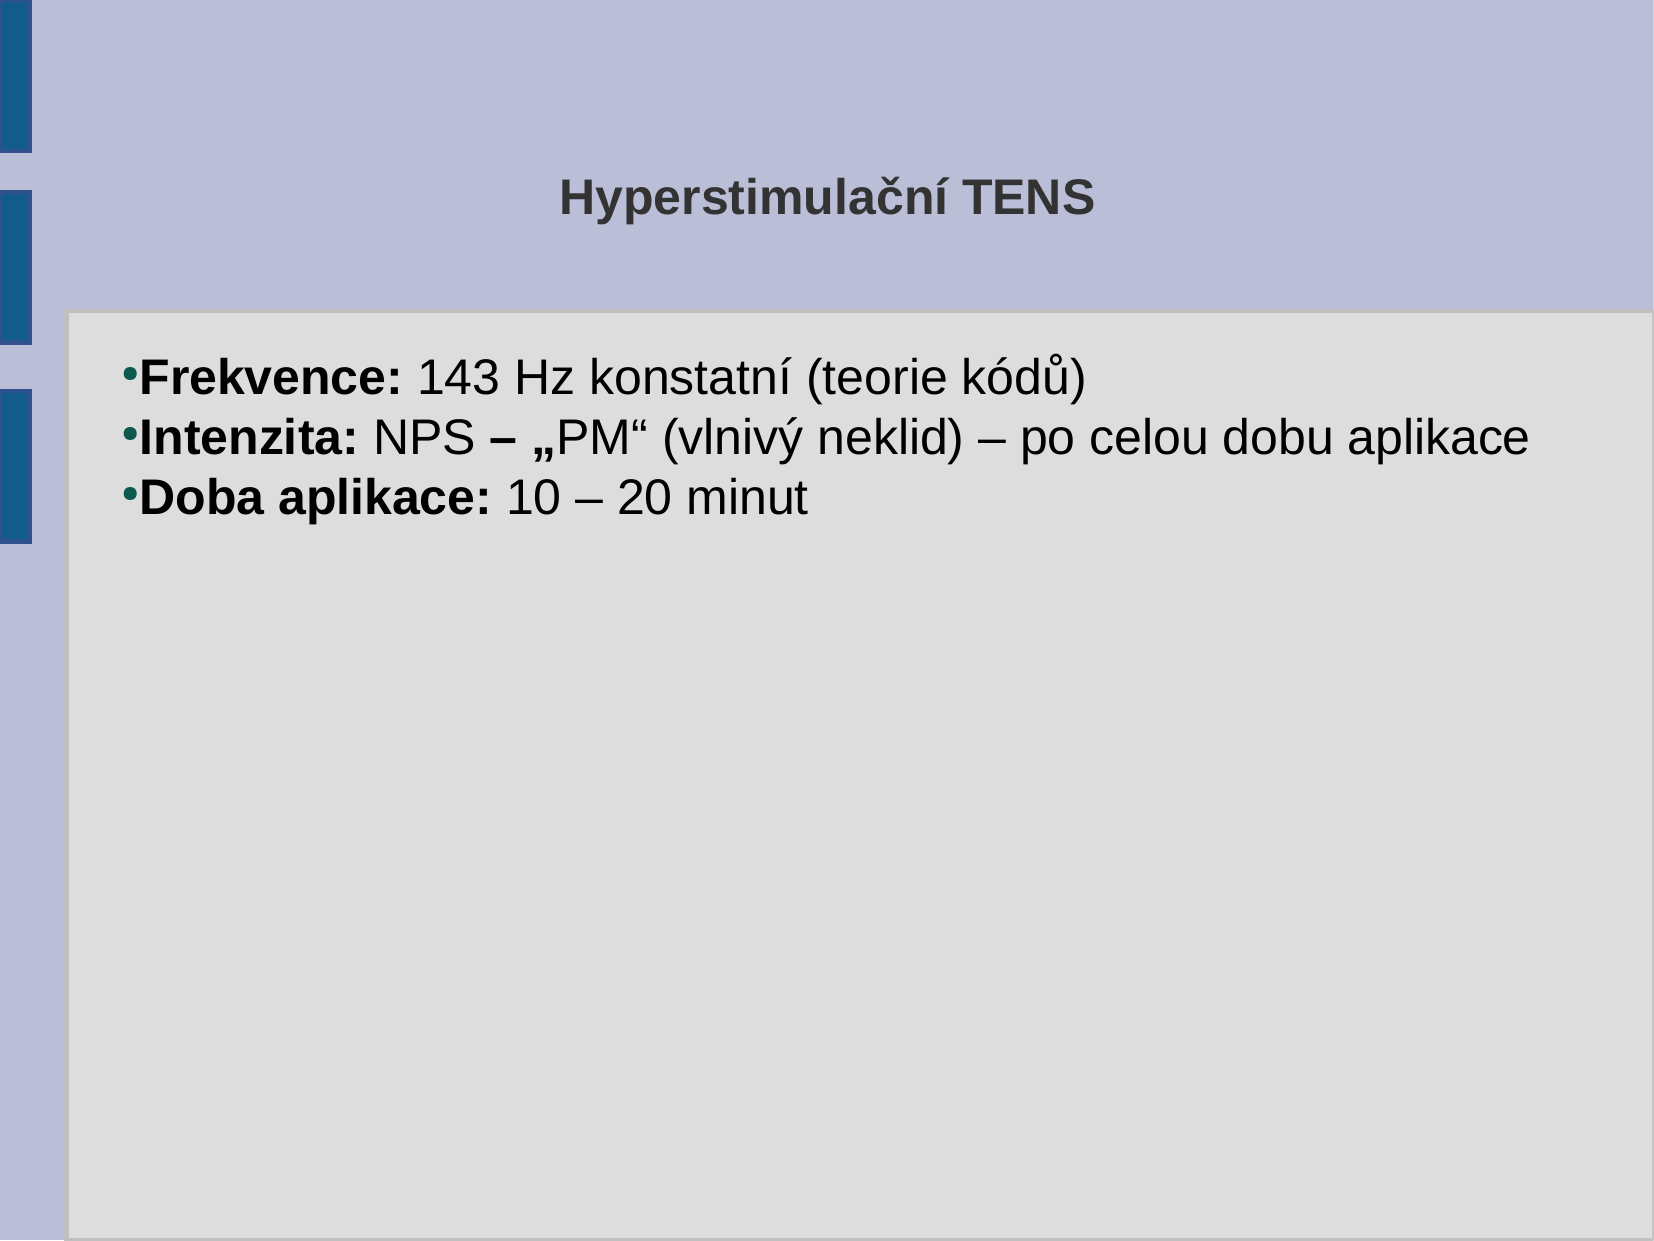

# Hyperstimulační TENS
Frekvence: 143 Hz konstatní (teorie kódů)
Intenzita: NPS – „PM“ (vlnivý neklid) – po celou dobu aplikace
Doba aplikace: 10 – 20 minut